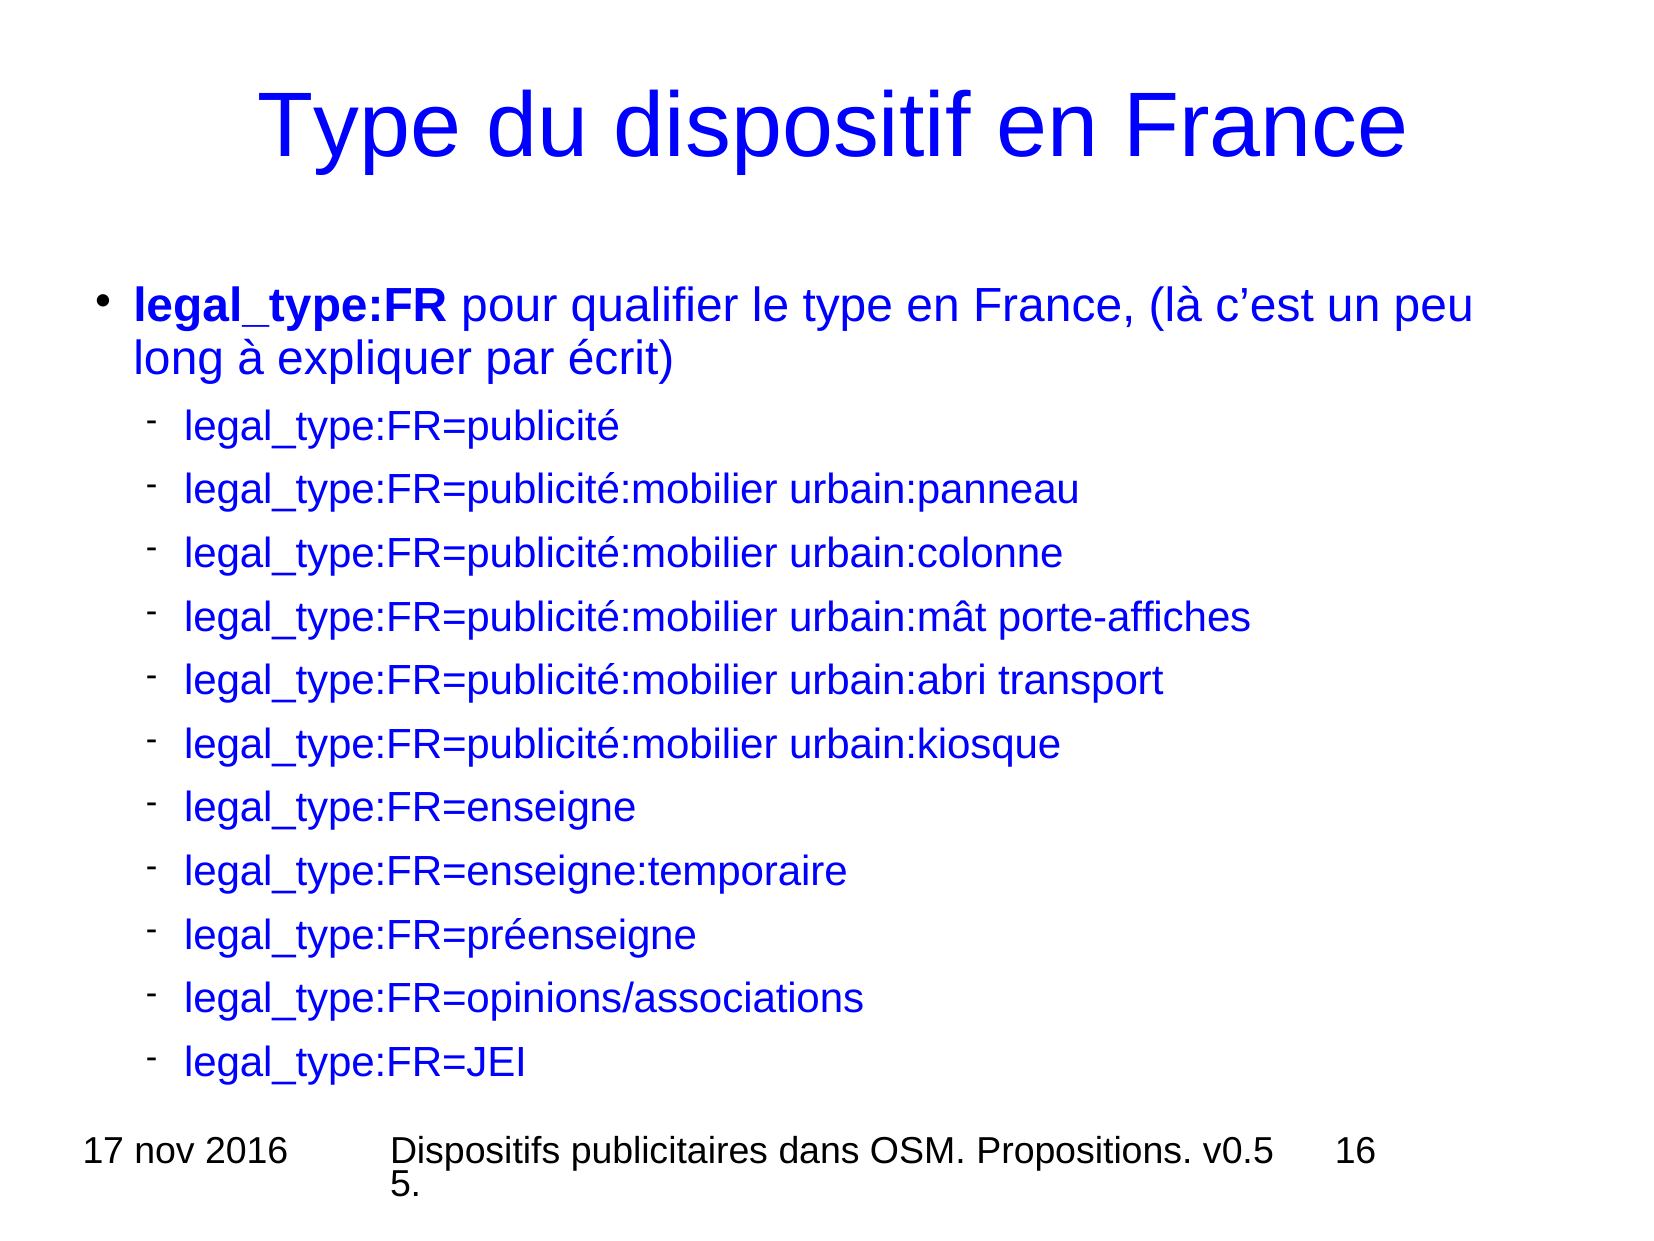

# Type du dispositif en France
legal_type:FR pour qualifier le type en France, (là c’est un peu long à expliquer par écrit)
legal_type:FR=publicité
legal_type:FR=publicité:mobilier urbain:panneau
legal_type:FR=publicité:mobilier urbain:colonne
legal_type:FR=publicité:mobilier urbain:mât porte-affiches
legal_type:FR=publicité:mobilier urbain:abri transport
legal_type:FR=publicité:mobilier urbain:kiosque
legal_type:FR=enseigne
legal_type:FR=enseigne:temporaire
legal_type:FR=préenseigne
legal_type:FR=opinions/associations
legal_type:FR=JEI
17 nov 2016
Dispositifs publicitaires dans OSM. Propositions. v0.55.
16